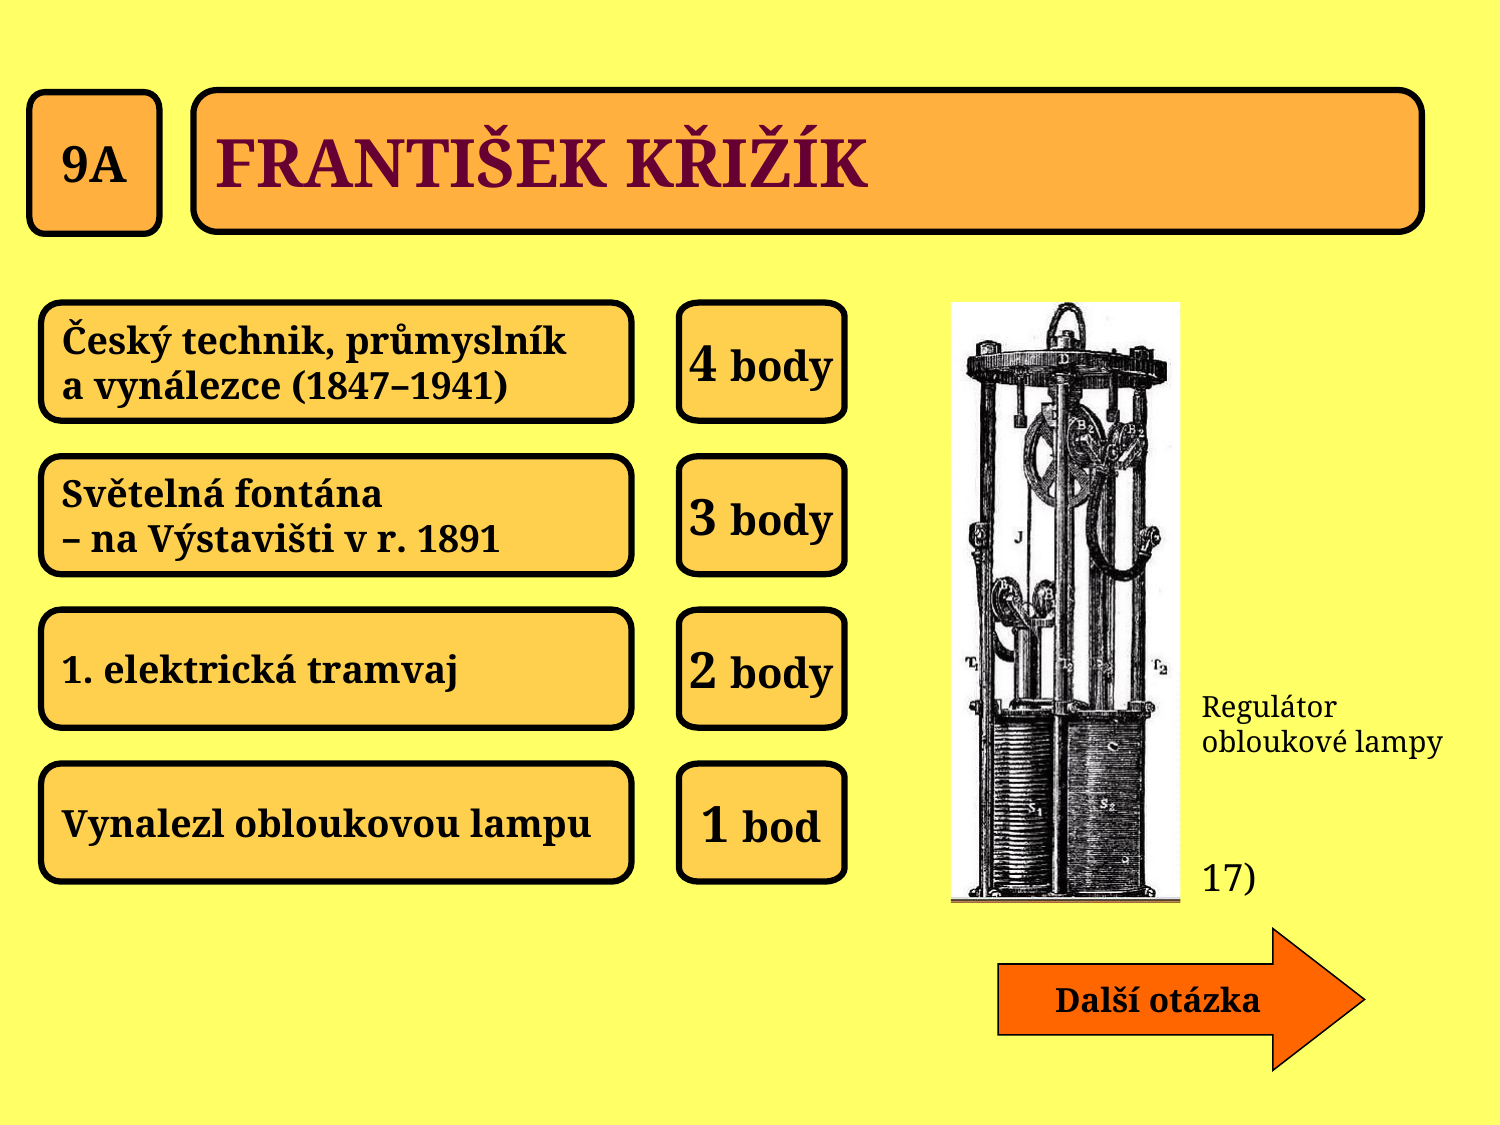

FRANTIŠEK KŘIŽÍK
9A
Český technik, průmyslník
a vynálezce (1847−1941)
4 body
Světelná fontána
− na Výstavišti v r. 1891
3 body
1. elektrická tramvaj
2 body
Regulátor obloukové lampy
Vynalezl obloukovou lampu
1 bod
17)
Další otázka